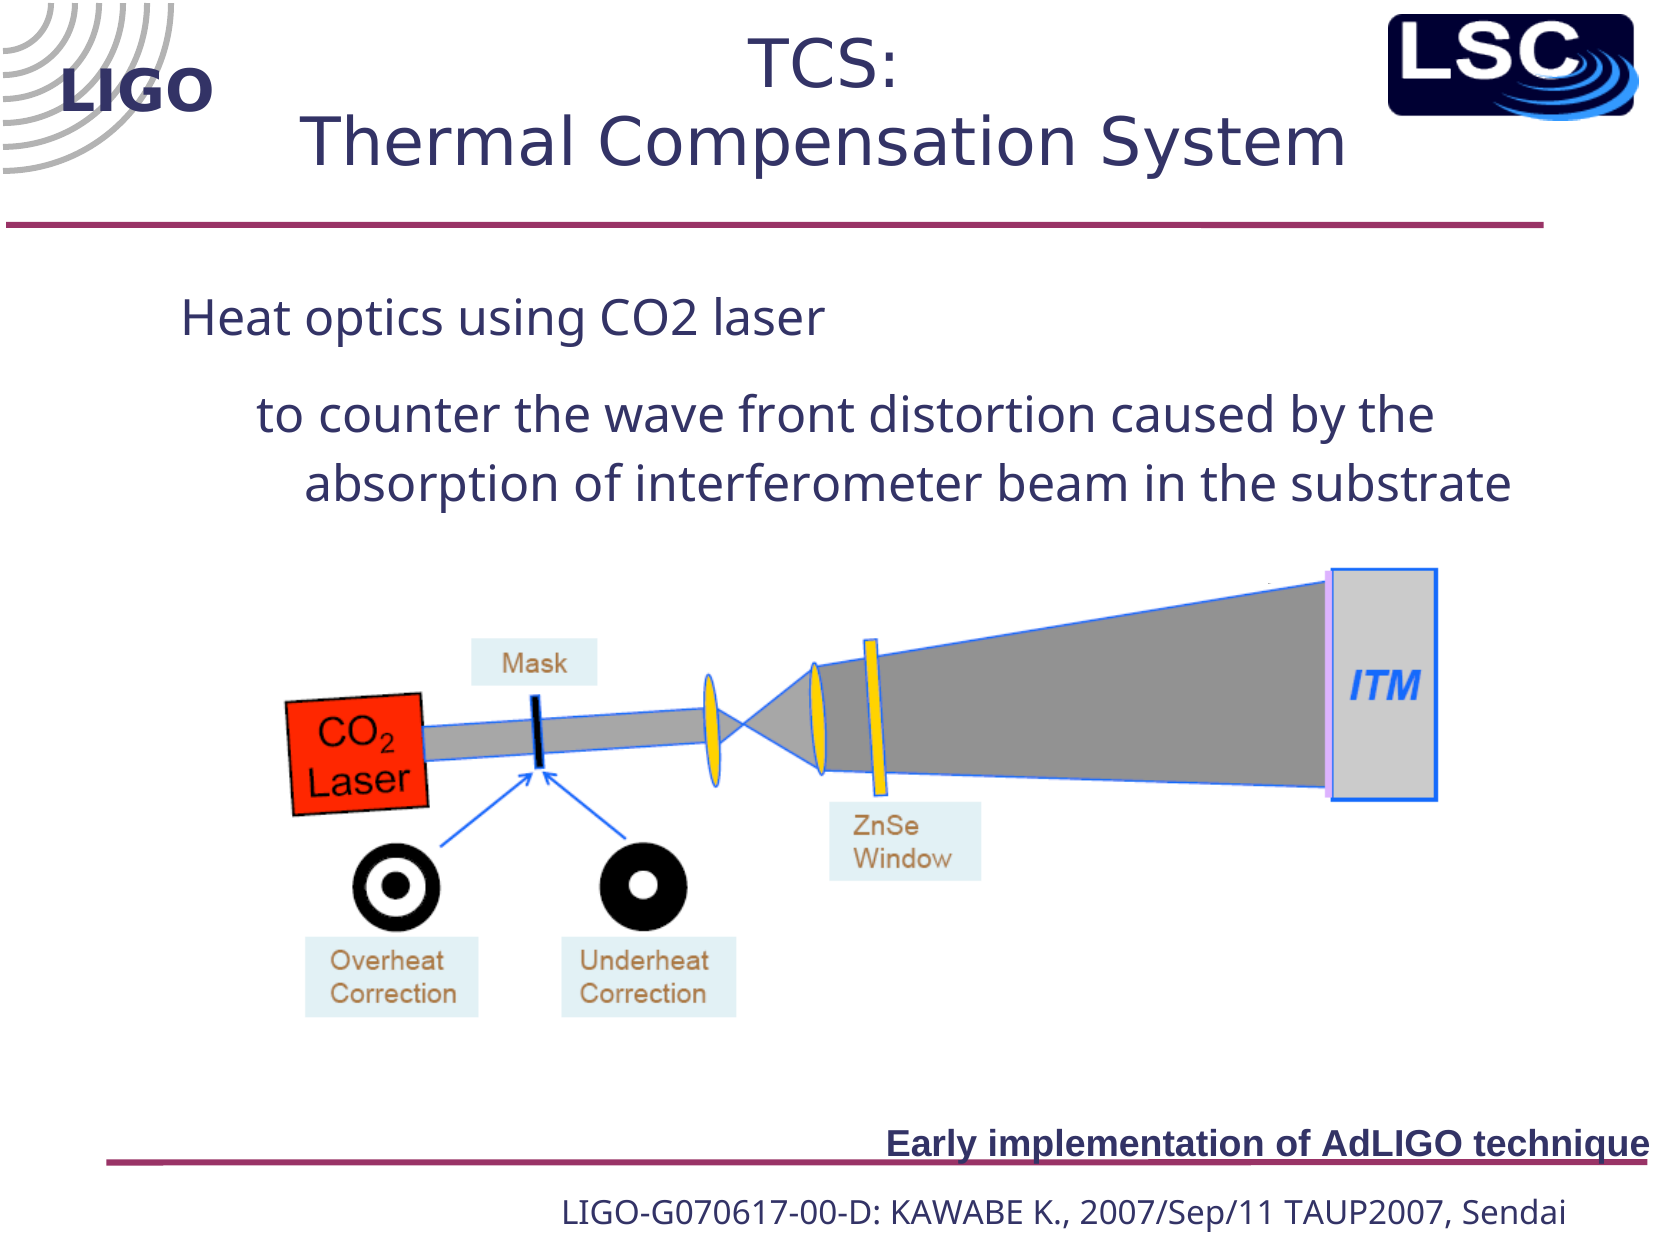

# TCS: Thermal Compensation System
Heat optics using CO2 laser
to counter the wave front distortion caused by the absorption of interferometer beam in the substrate
Early implementation of AdLIGO technique